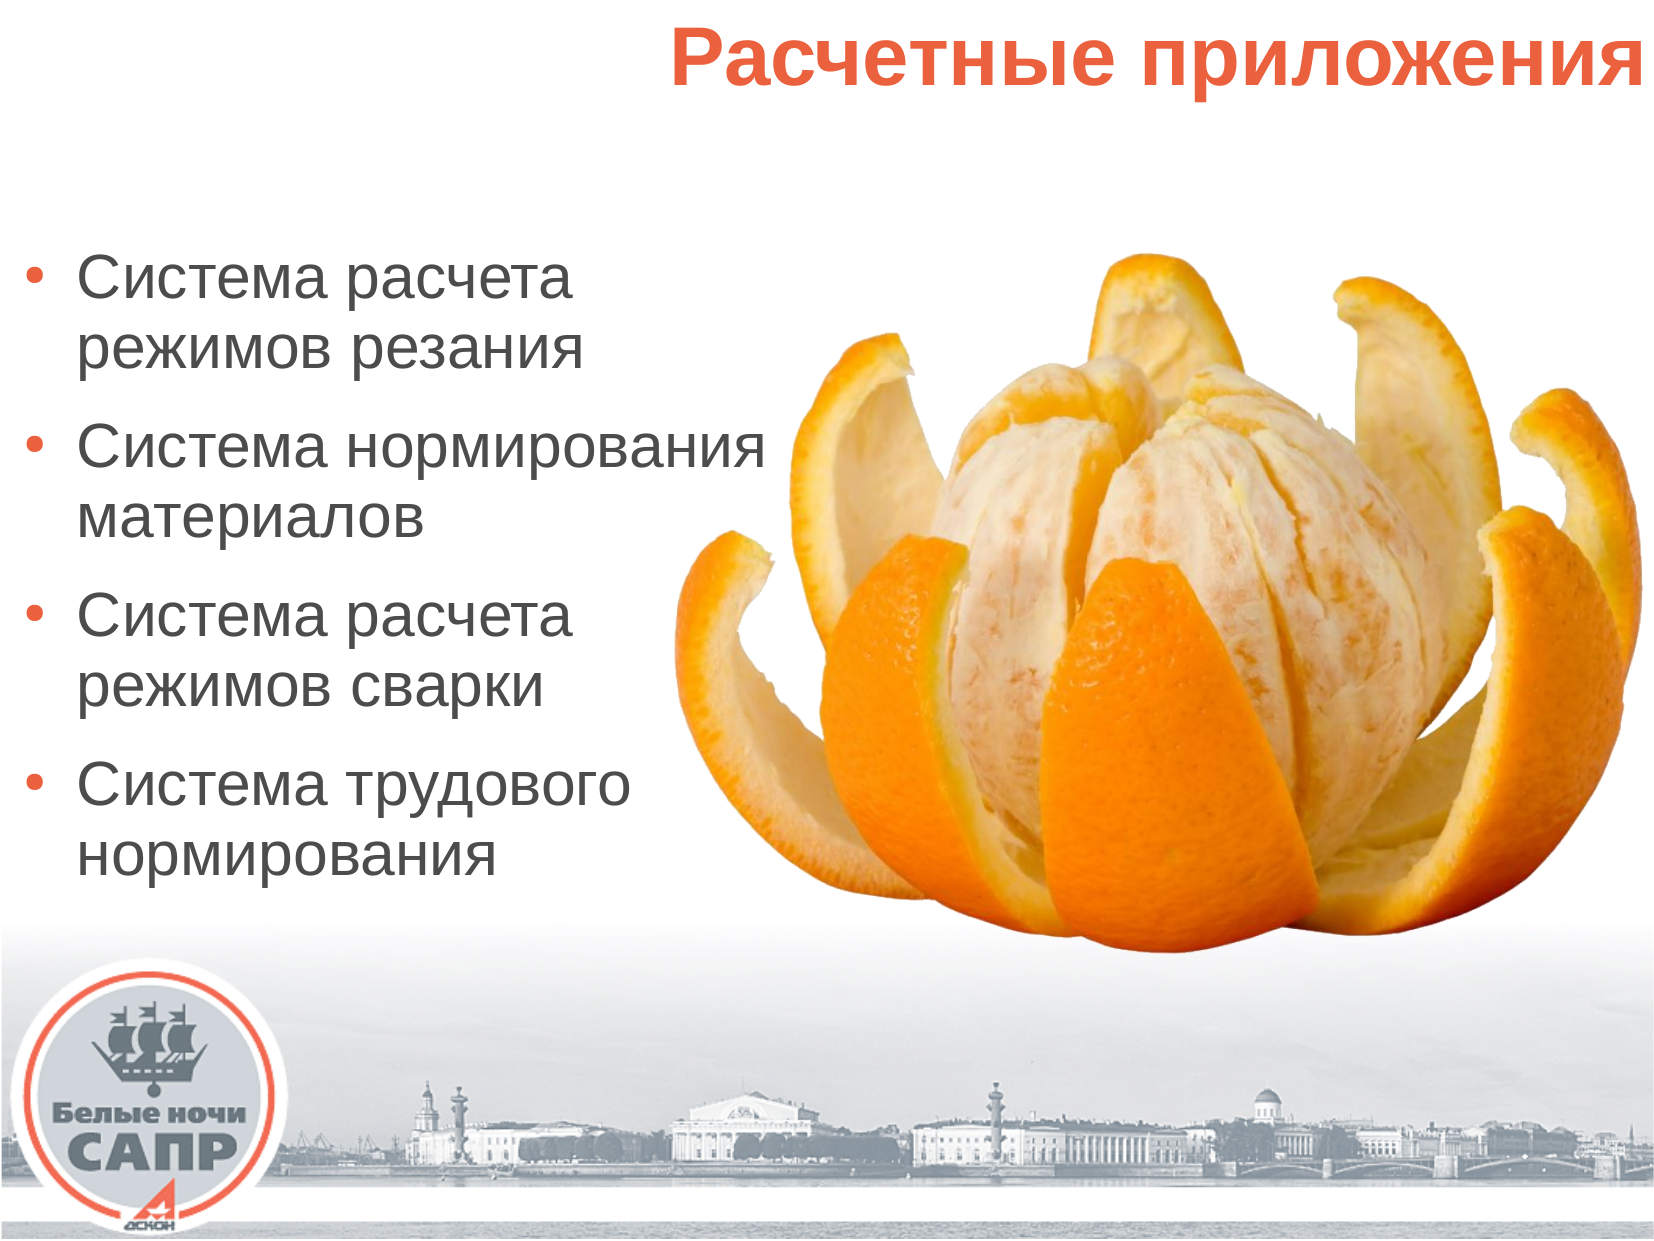

Расчетные приложения
# Система расчета режимов резания
Система нормирования материалов
Система расчета режимов сварки
Система трудового нормирования